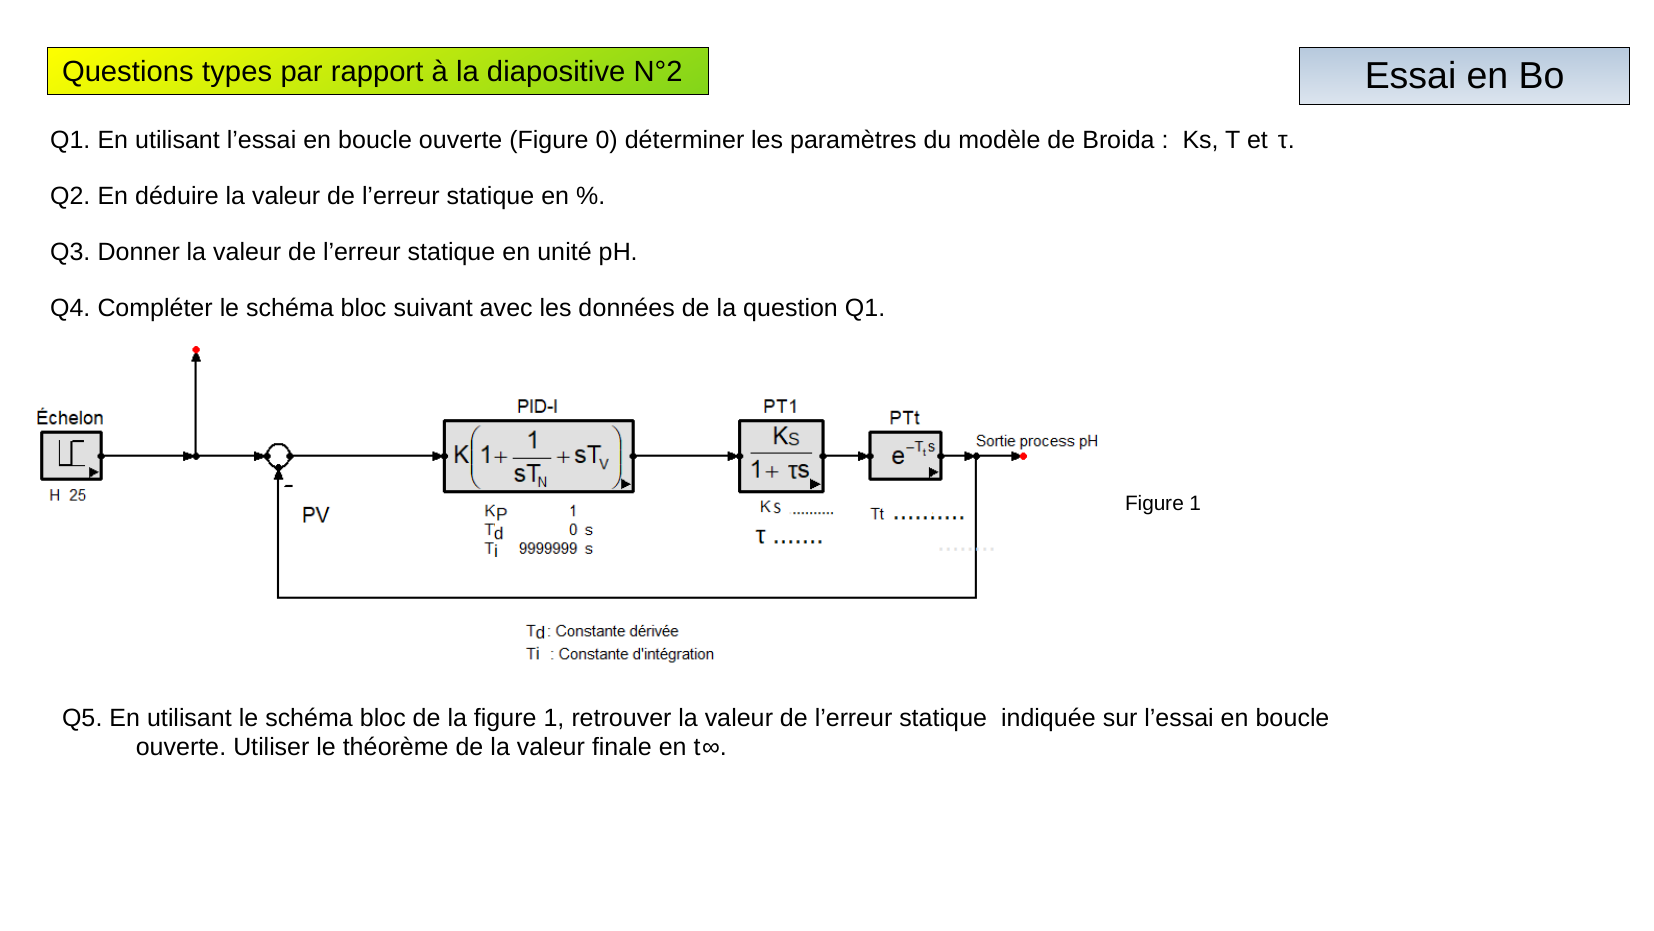

Questions types par rapport à la diapositive N°2
Essai en Bo
Q1. En utilisant l’essai en boucle ouverte (Figure 0) déterminer les paramètres du modèle de Broida : Ks, T et τ.
Q2. En déduire la valeur de l’erreur statique en %.
Q3. Donner la valeur de l’erreur statique en unité pH.
Q4. Compléter le schéma bloc suivant avec les données de la question Q1.
Figure 1
Q5. En utilisant le schéma bloc de la figure 1, retrouver la valeur de l’erreur statique indiquée sur l’essai en boucle 		ouverte. Utiliser le théorème de la valeur finale en t∞.